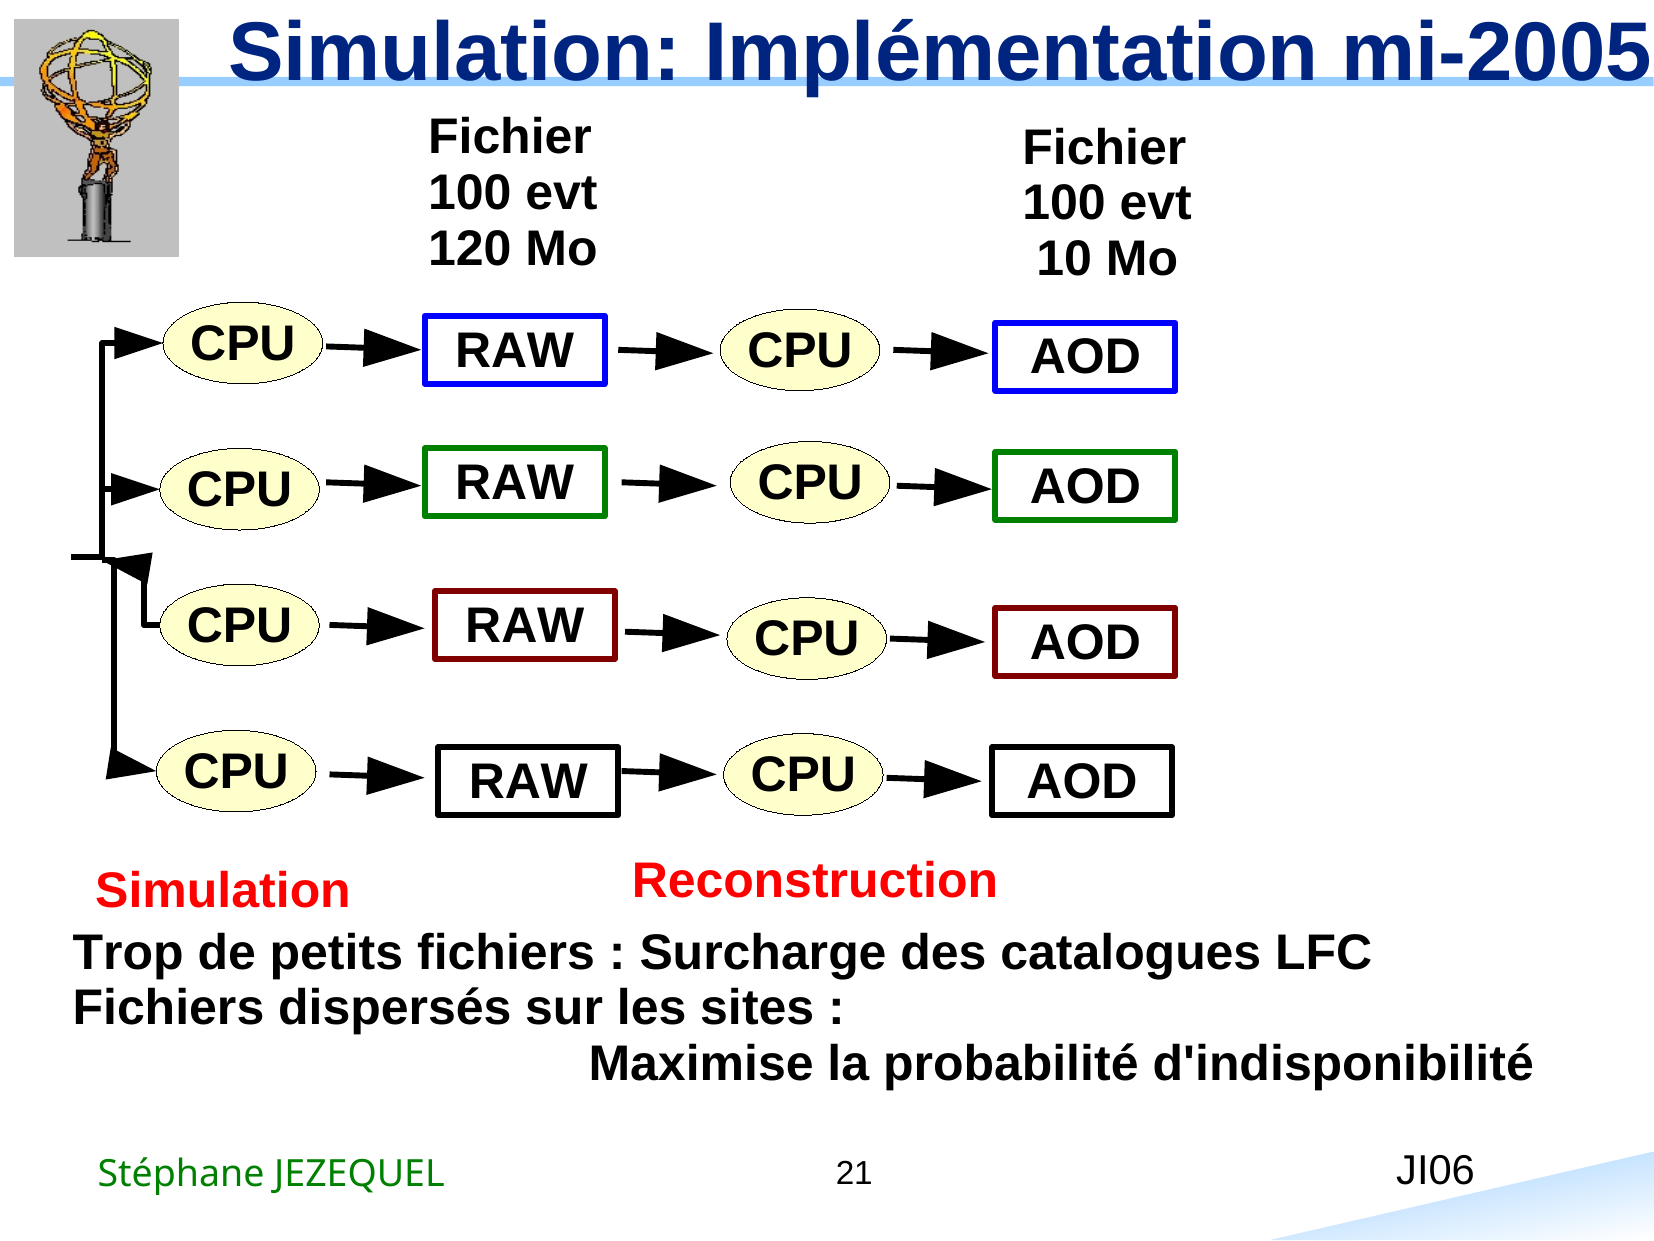

# Simulation: Implémentation mi-2005
Fichier
100 evt
120 Mo
Fichier
100 evt
 10 Mo
CPU
CPU
RAW
AOD
CPU
RAW
CPU
AOD
CPU
RAW
CPU
AOD
CPU
CPU
RAW
AOD
Reconstruction
Simulation
Trop de petits fichiers : Surcharge des catalogues LFC
Fichiers dispersés sur les sites :
							Maximise la probabilité d'indisponibilité